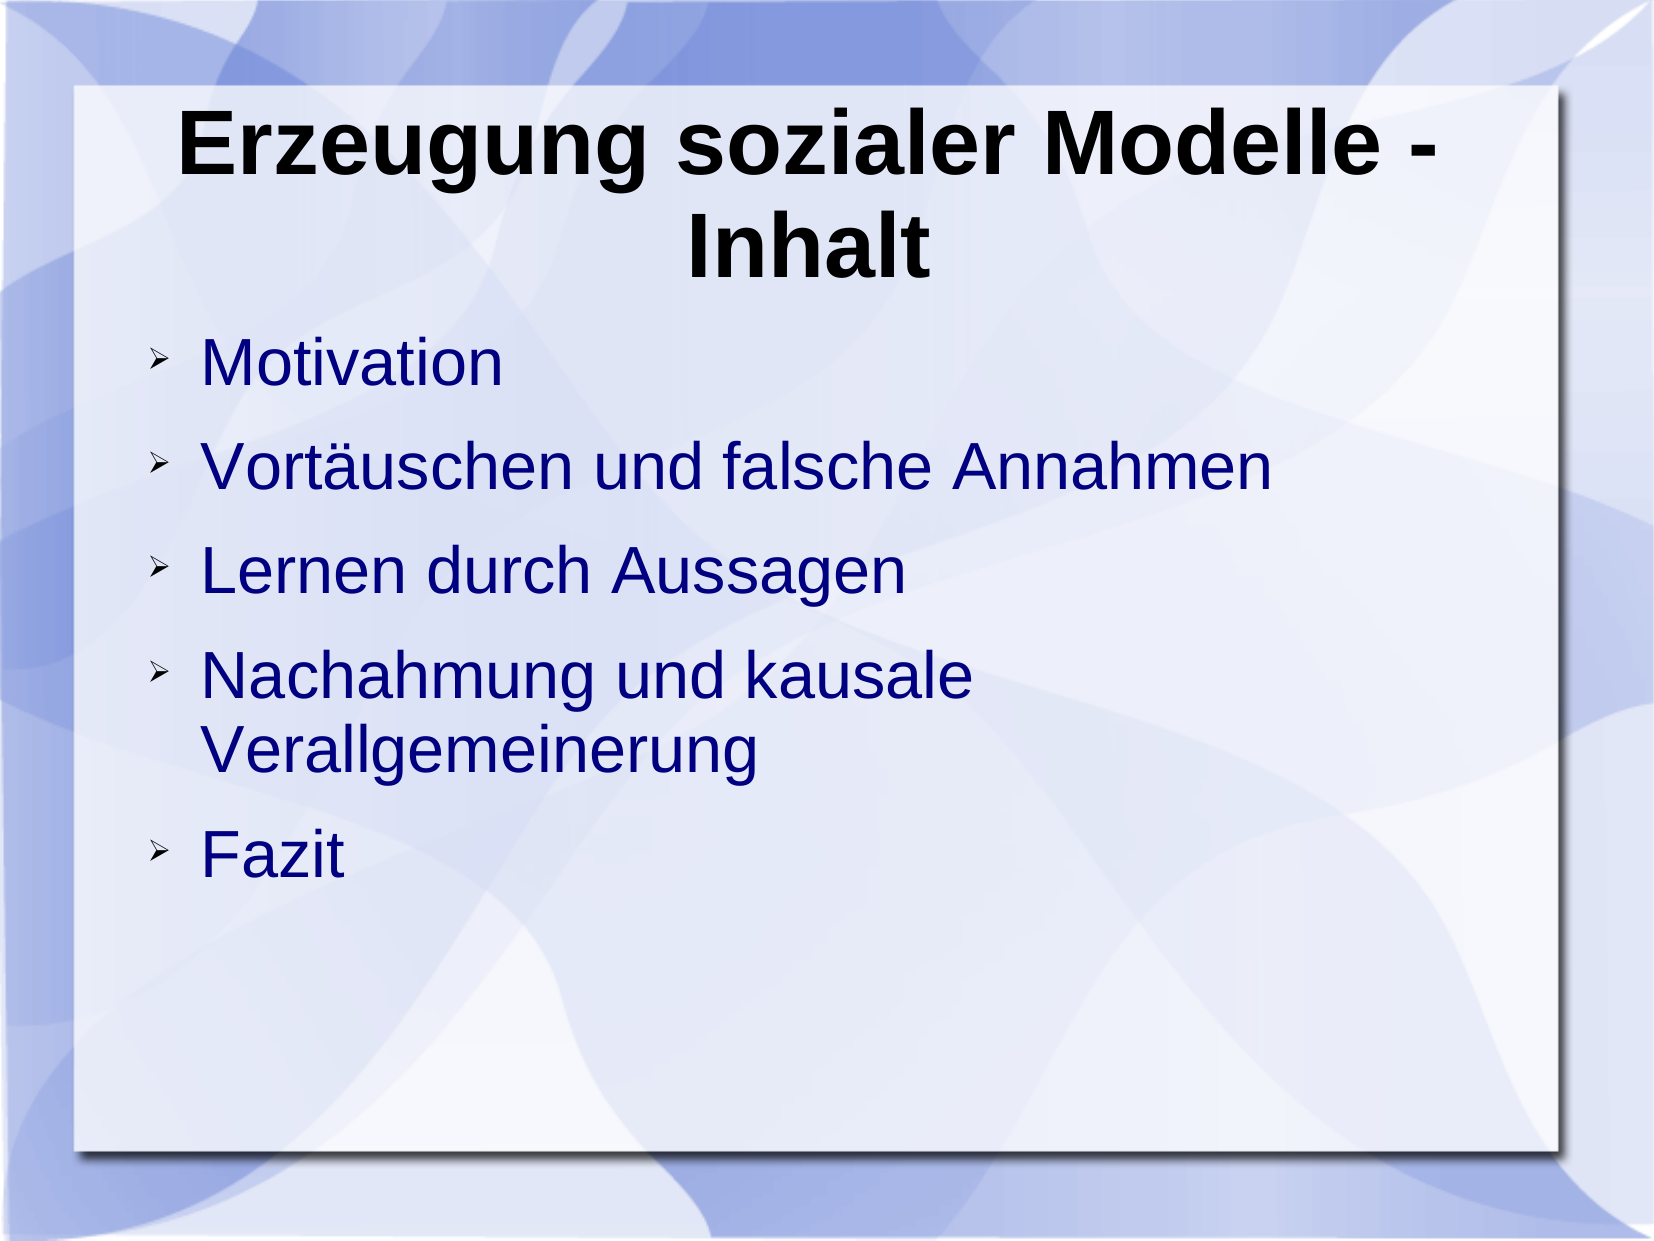

# Erzeugung sozialer Modelle - Inhalt
Motivation
Vortäuschen und falsche Annahmen
Lernen durch Aussagen
Nachahmung und kausale Verallgemeinerung
Fazit